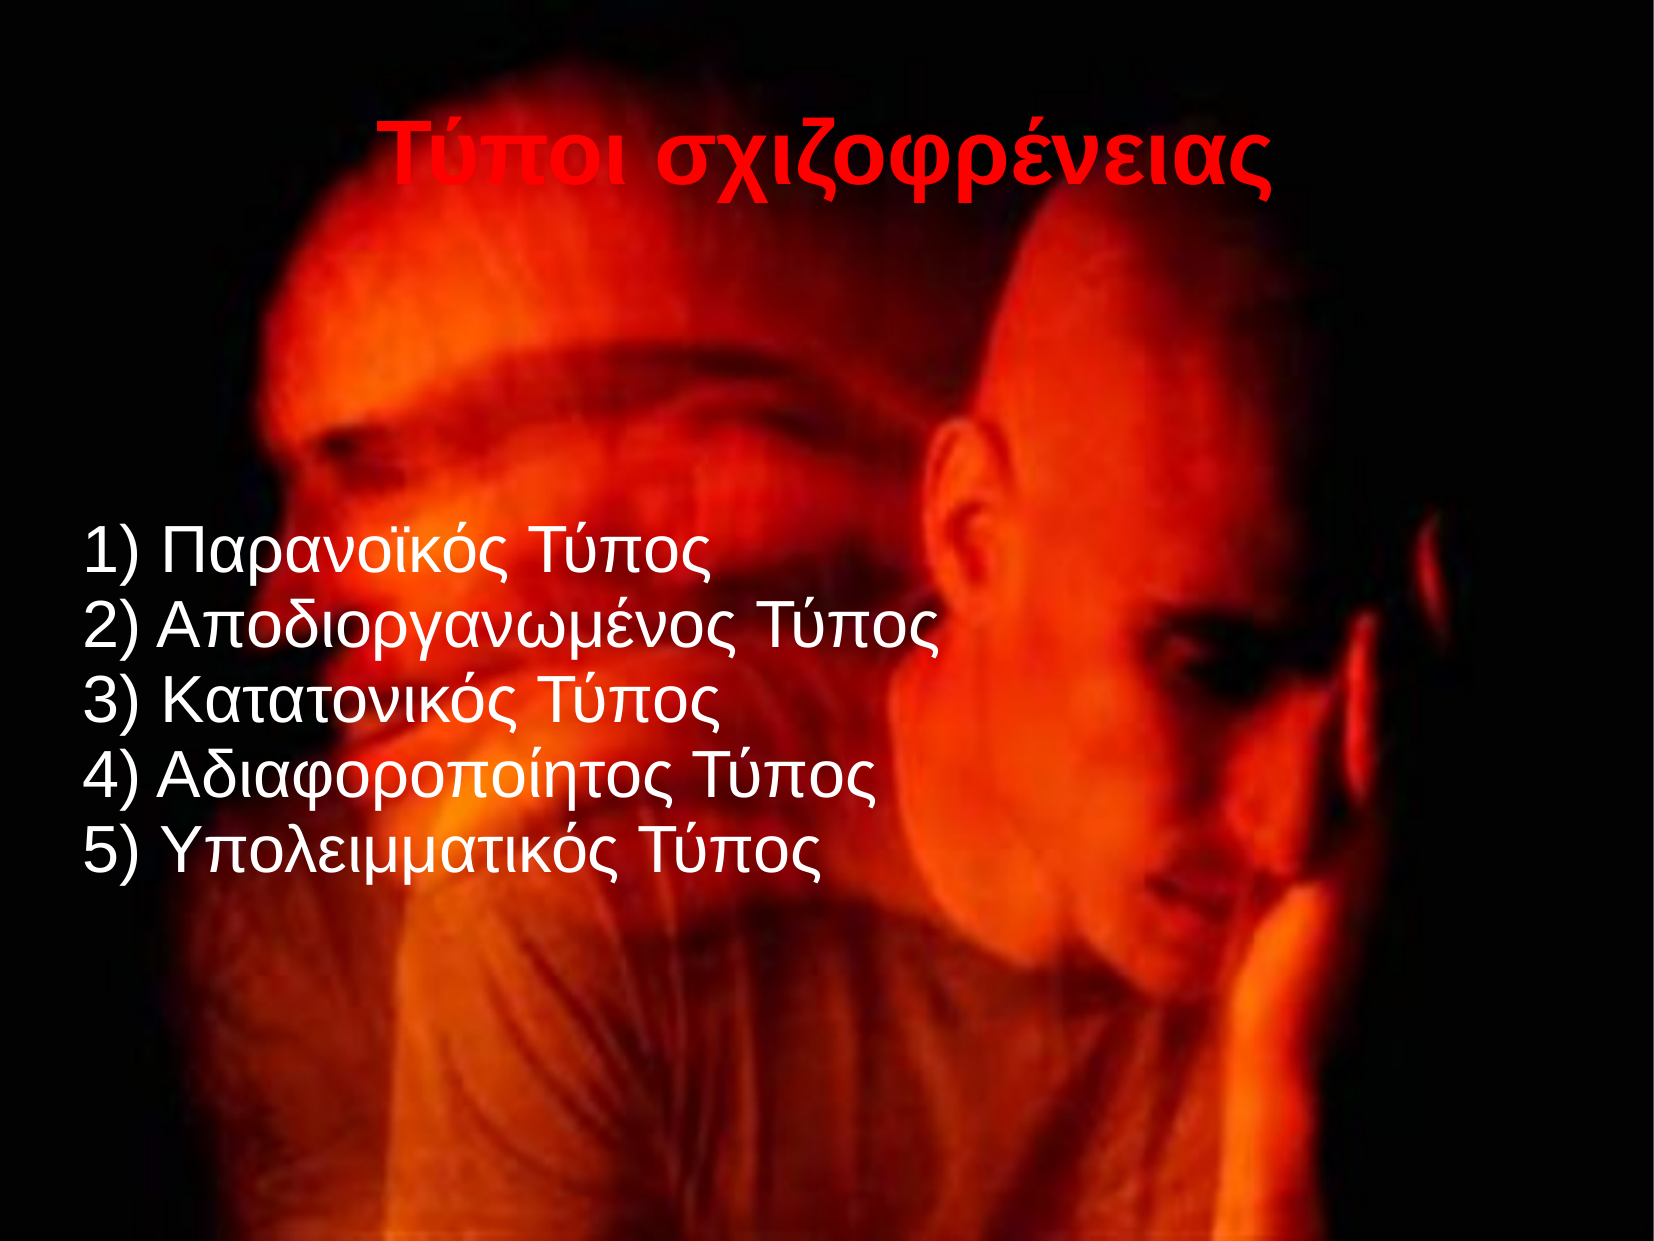

# Τύποι σχιζοφρένειας
1) Παρανοϊκός Τύπος
2) Αποδιοργανωμένος Τύπος
3) Κατατονικός Τύπος
4) Αδιαφοροποίητος Τύπος
5) Υπολειμματικός Τύπος